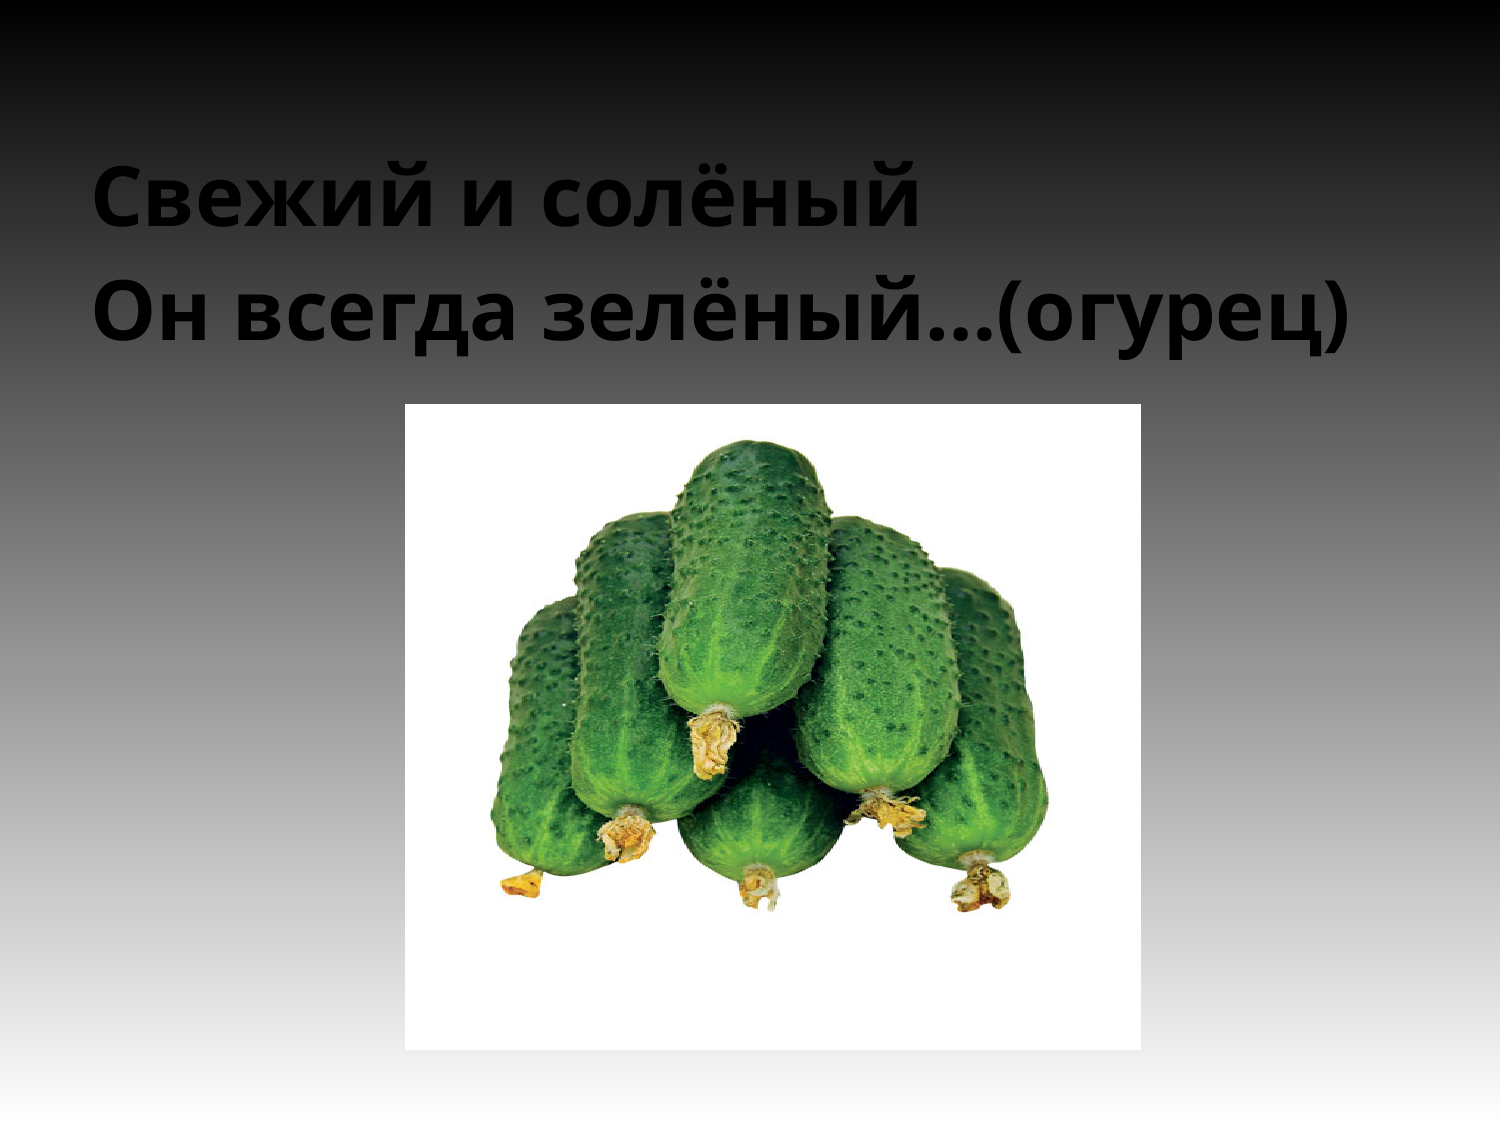

# Свежий и солёный Он всегда зелёный…(огурец)